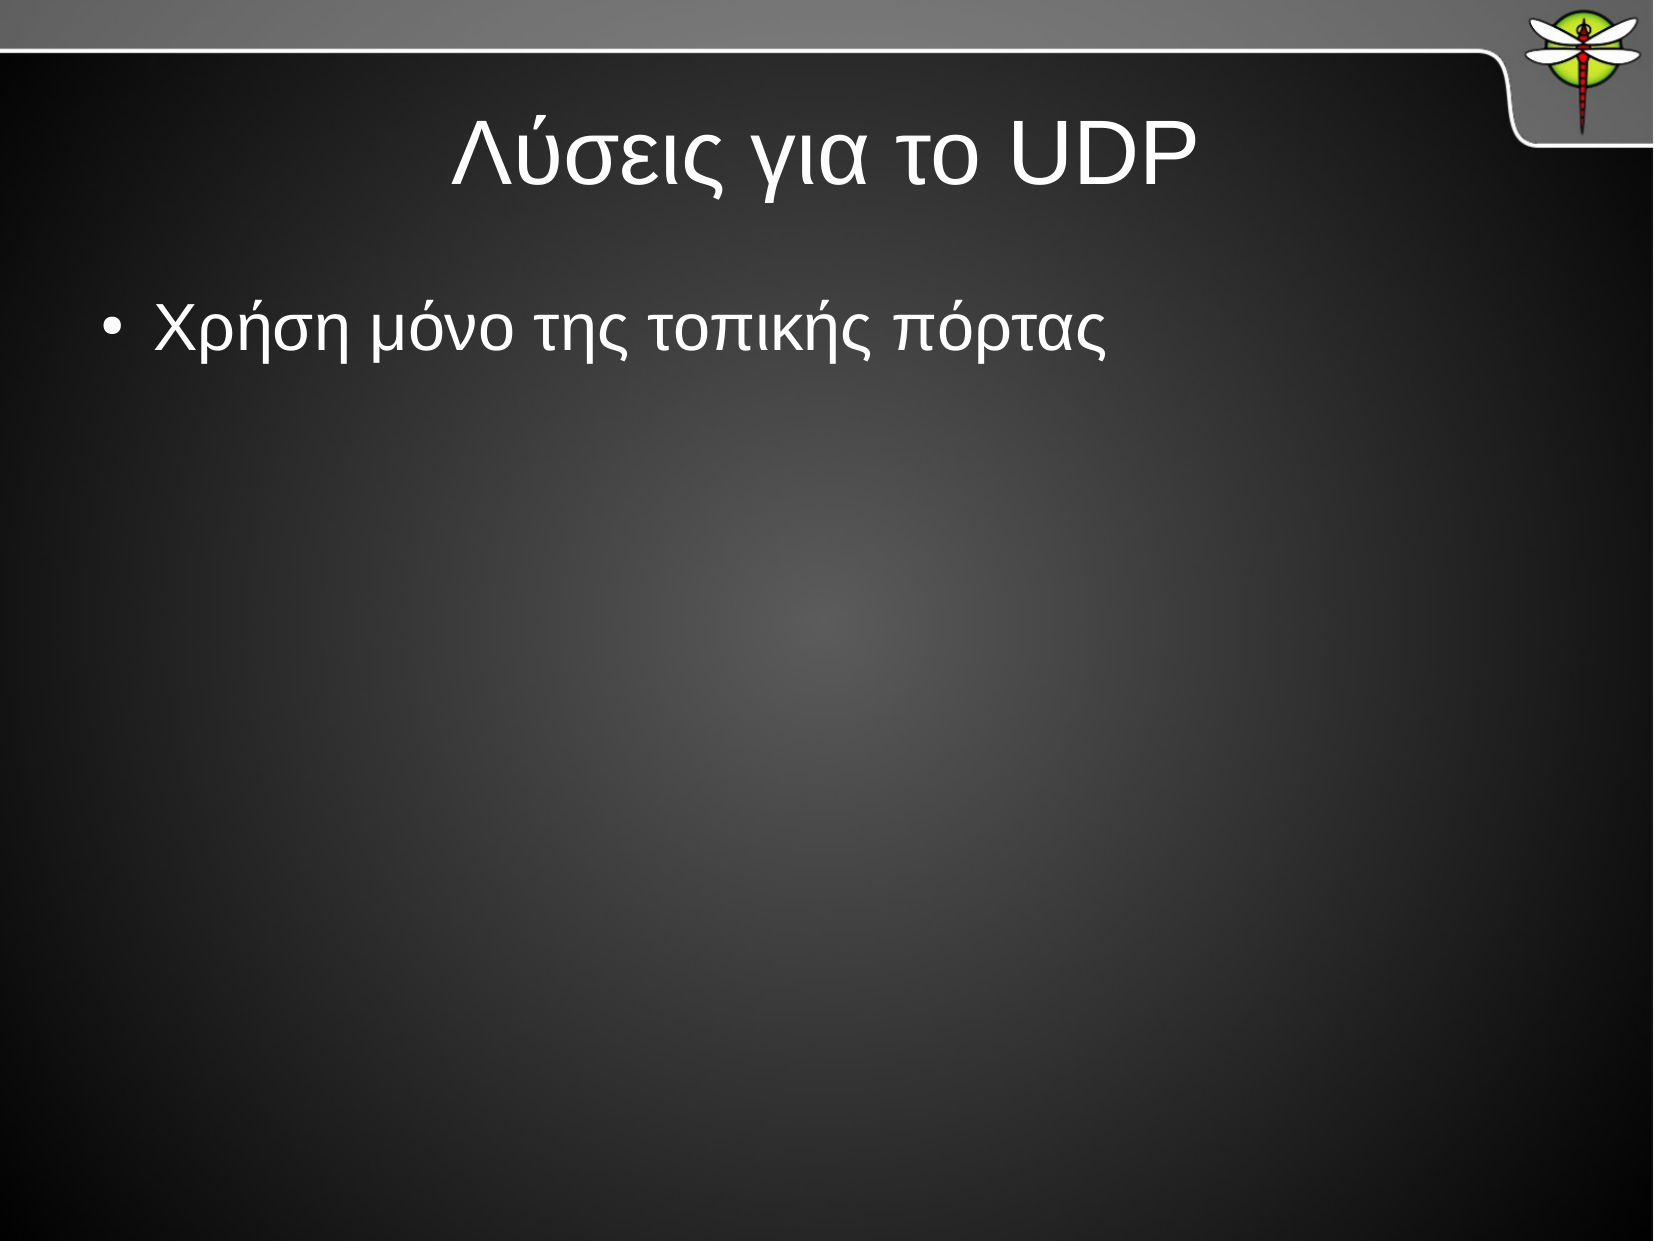

# Λύσεις για το UDP
Χρήση μόνο της τοπικής πόρτας